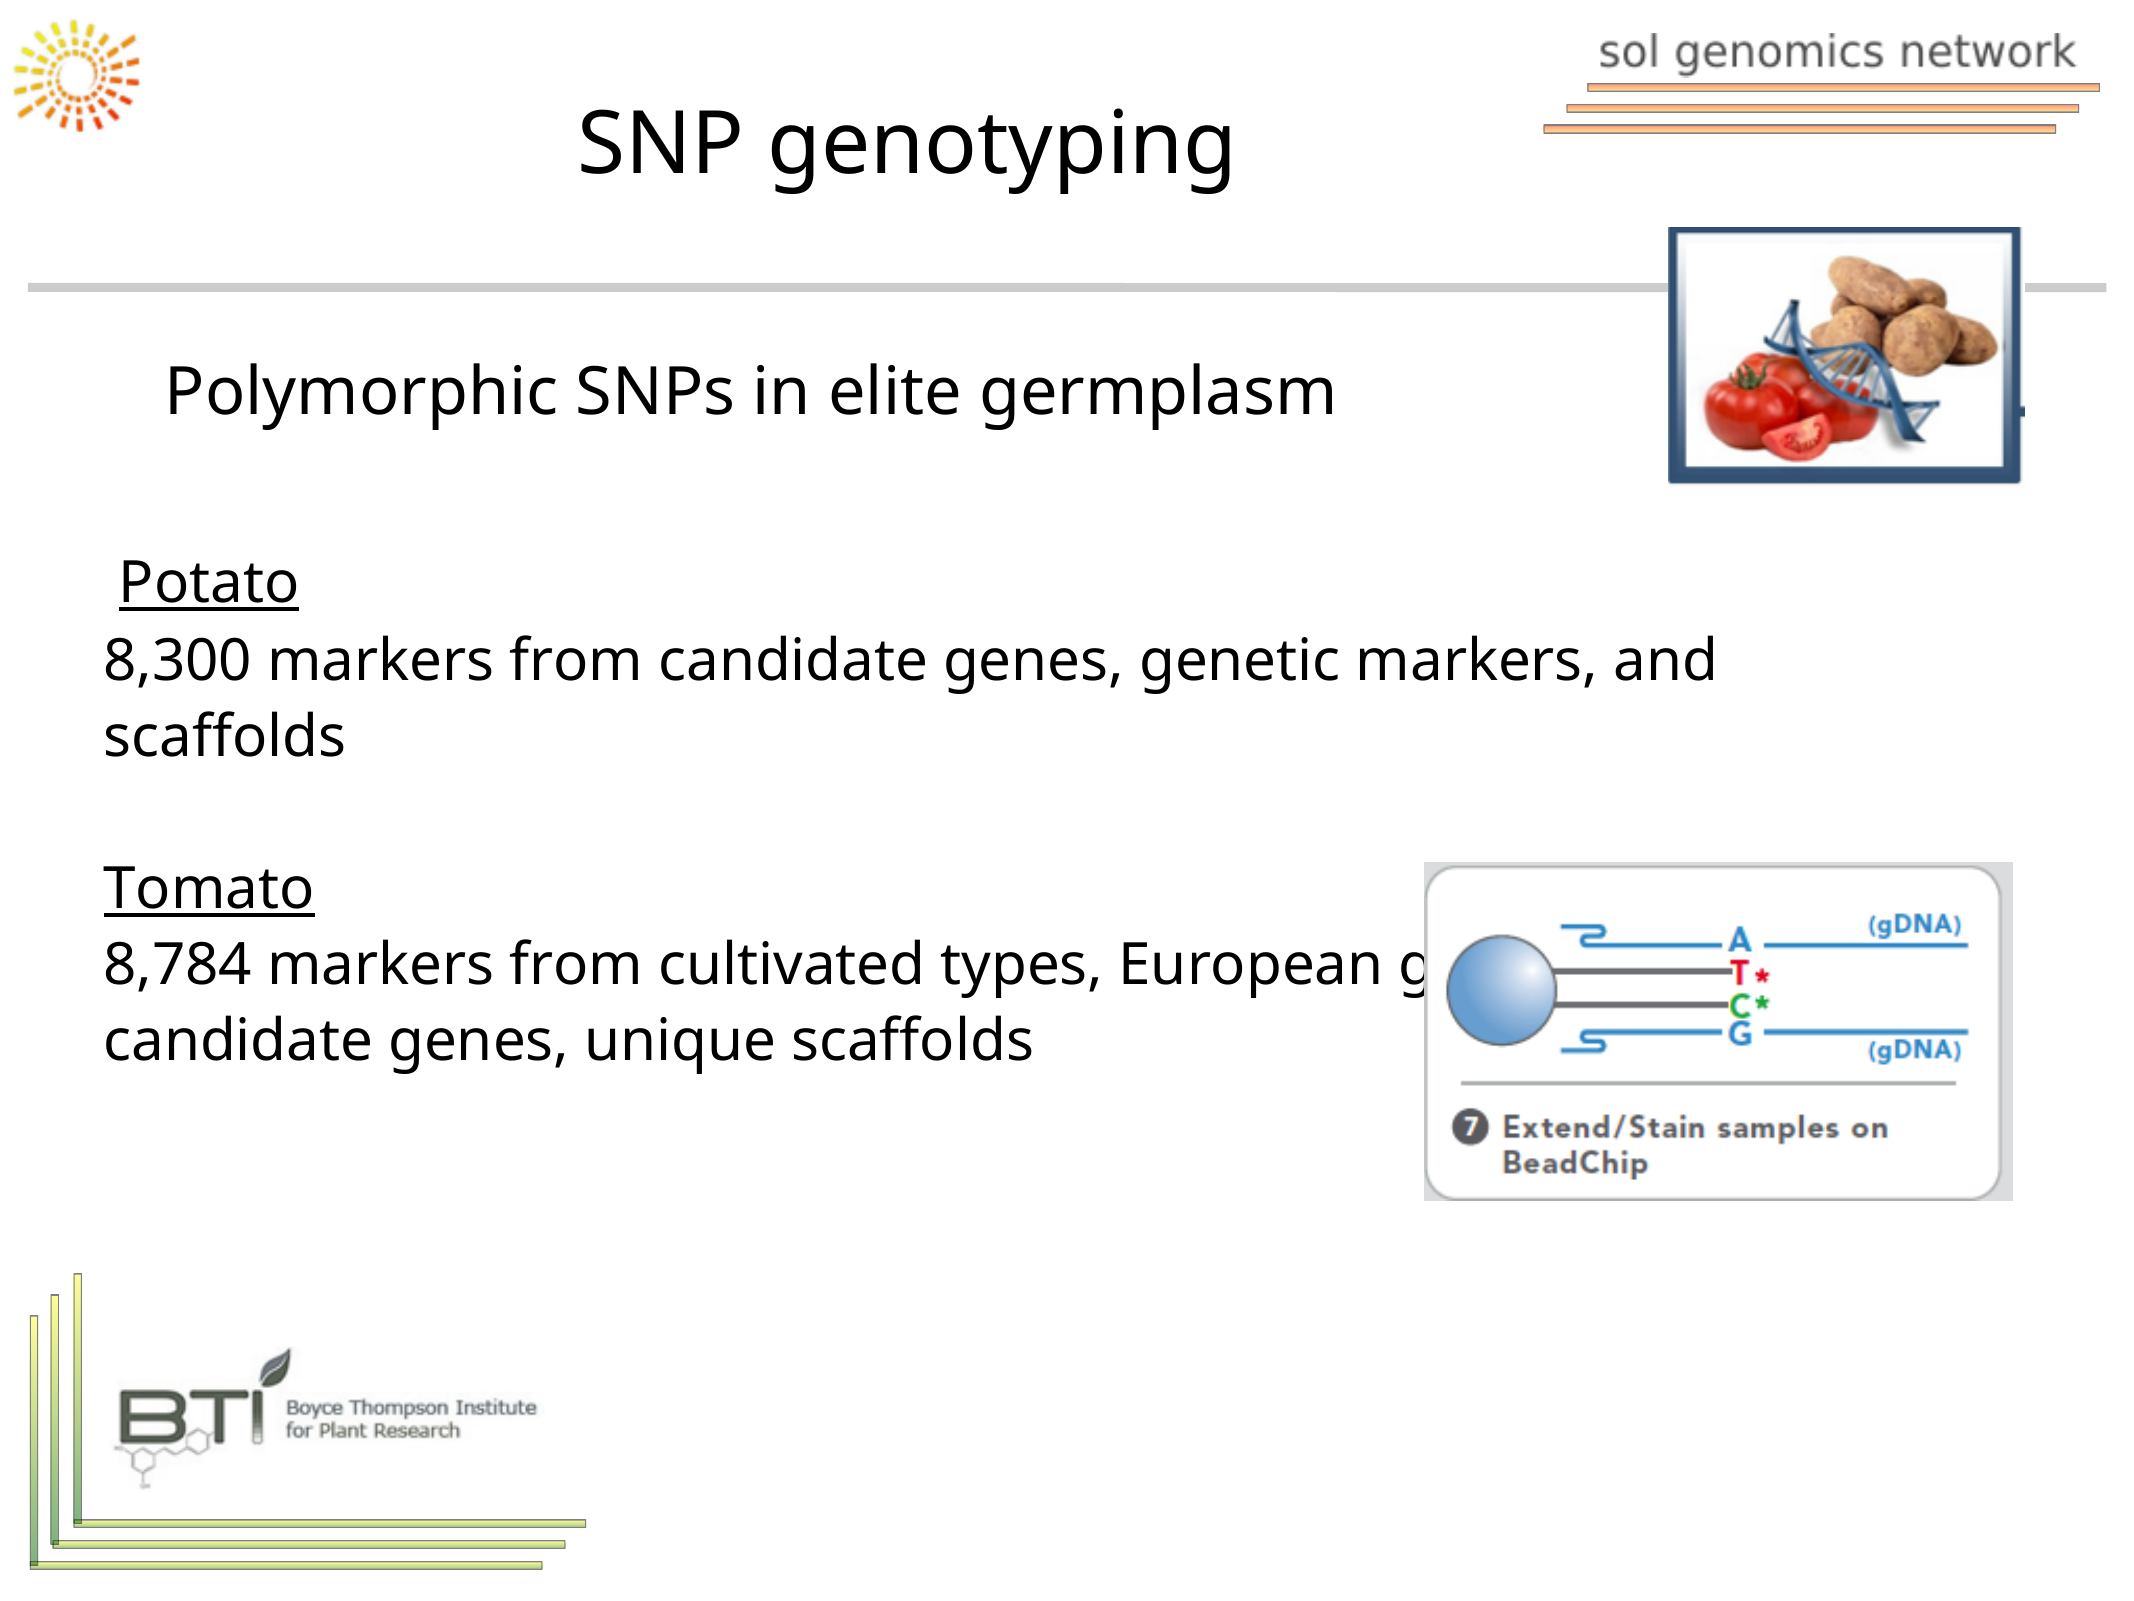

SNP genotyping
Polymorphic SNPs in elite germplasm
Potato
8,300 markers from candidate genes, genetic markers, and scaffolds
Tomato
8,784 markers from cultivated types, European germplasm, candidate genes, unique scaffolds